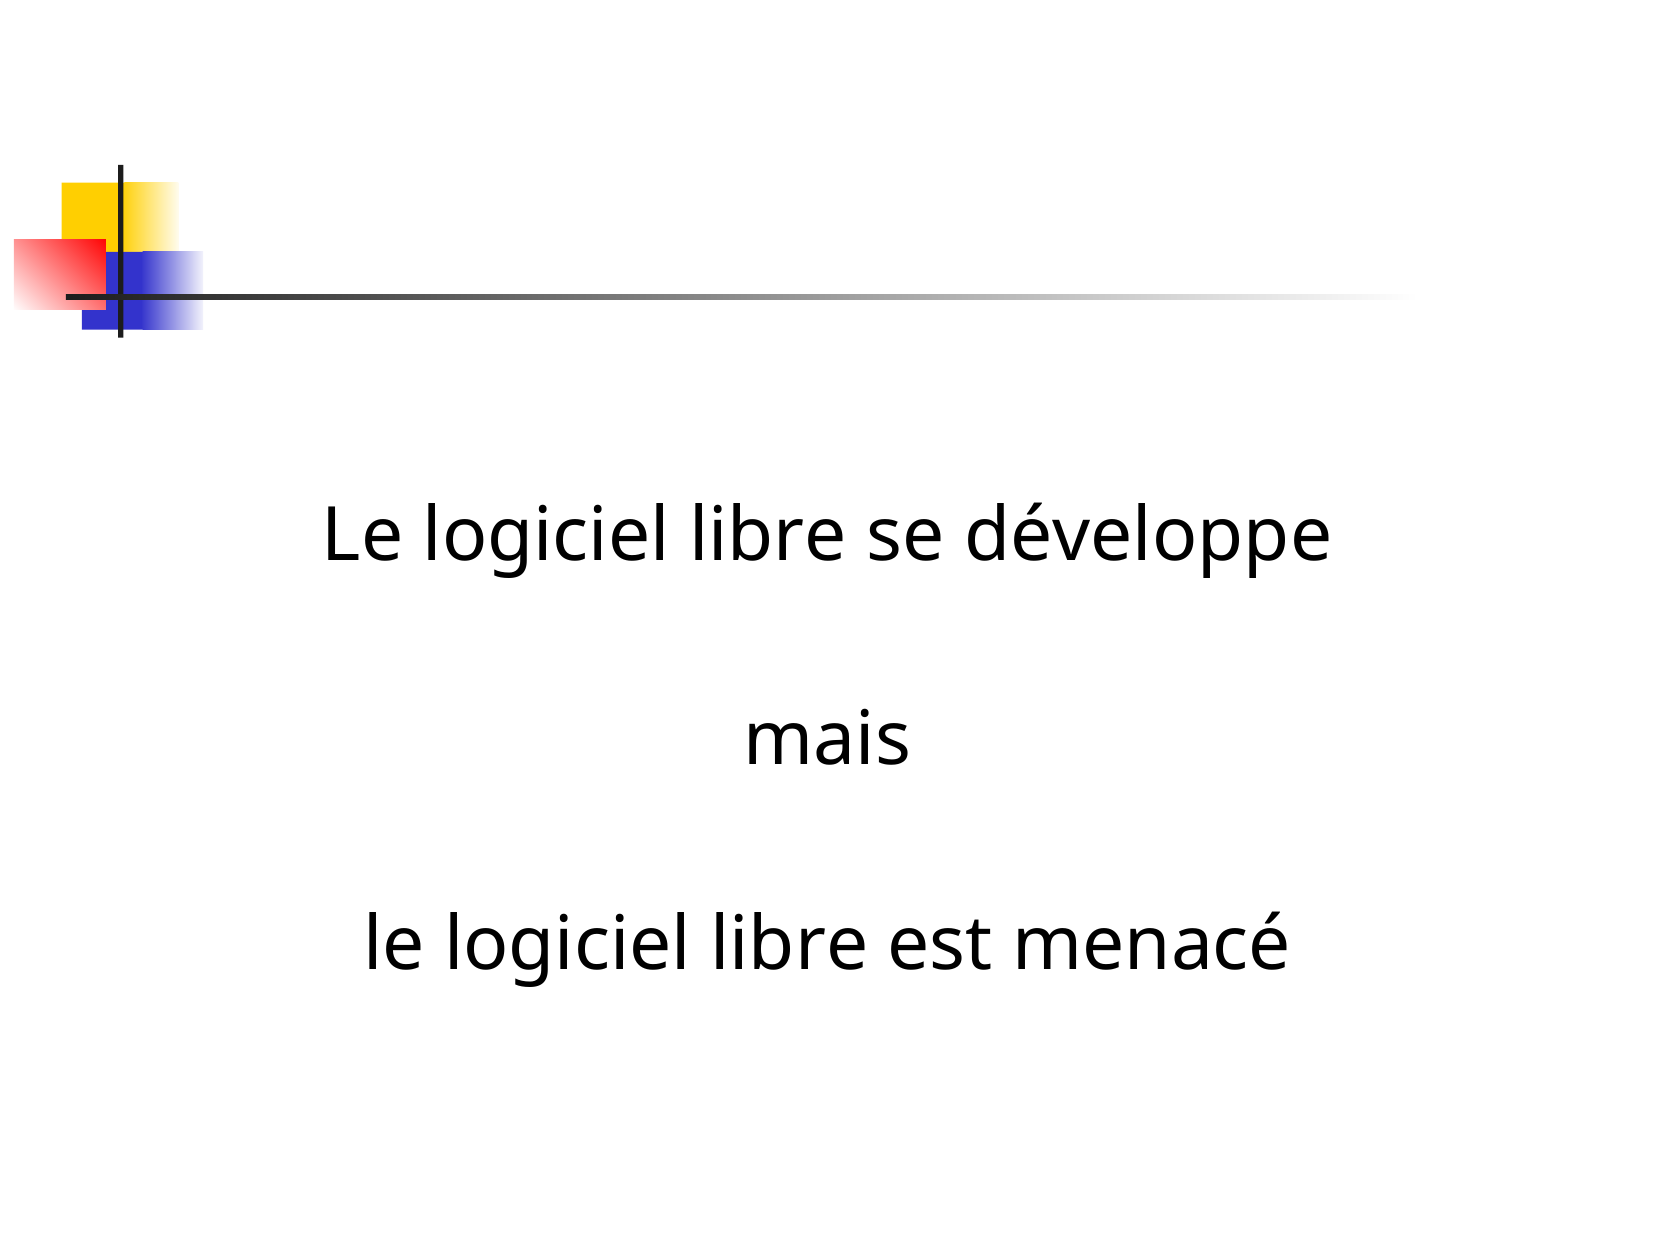

#
Le logiciel libre se développe
mais
le logiciel libre est menacé